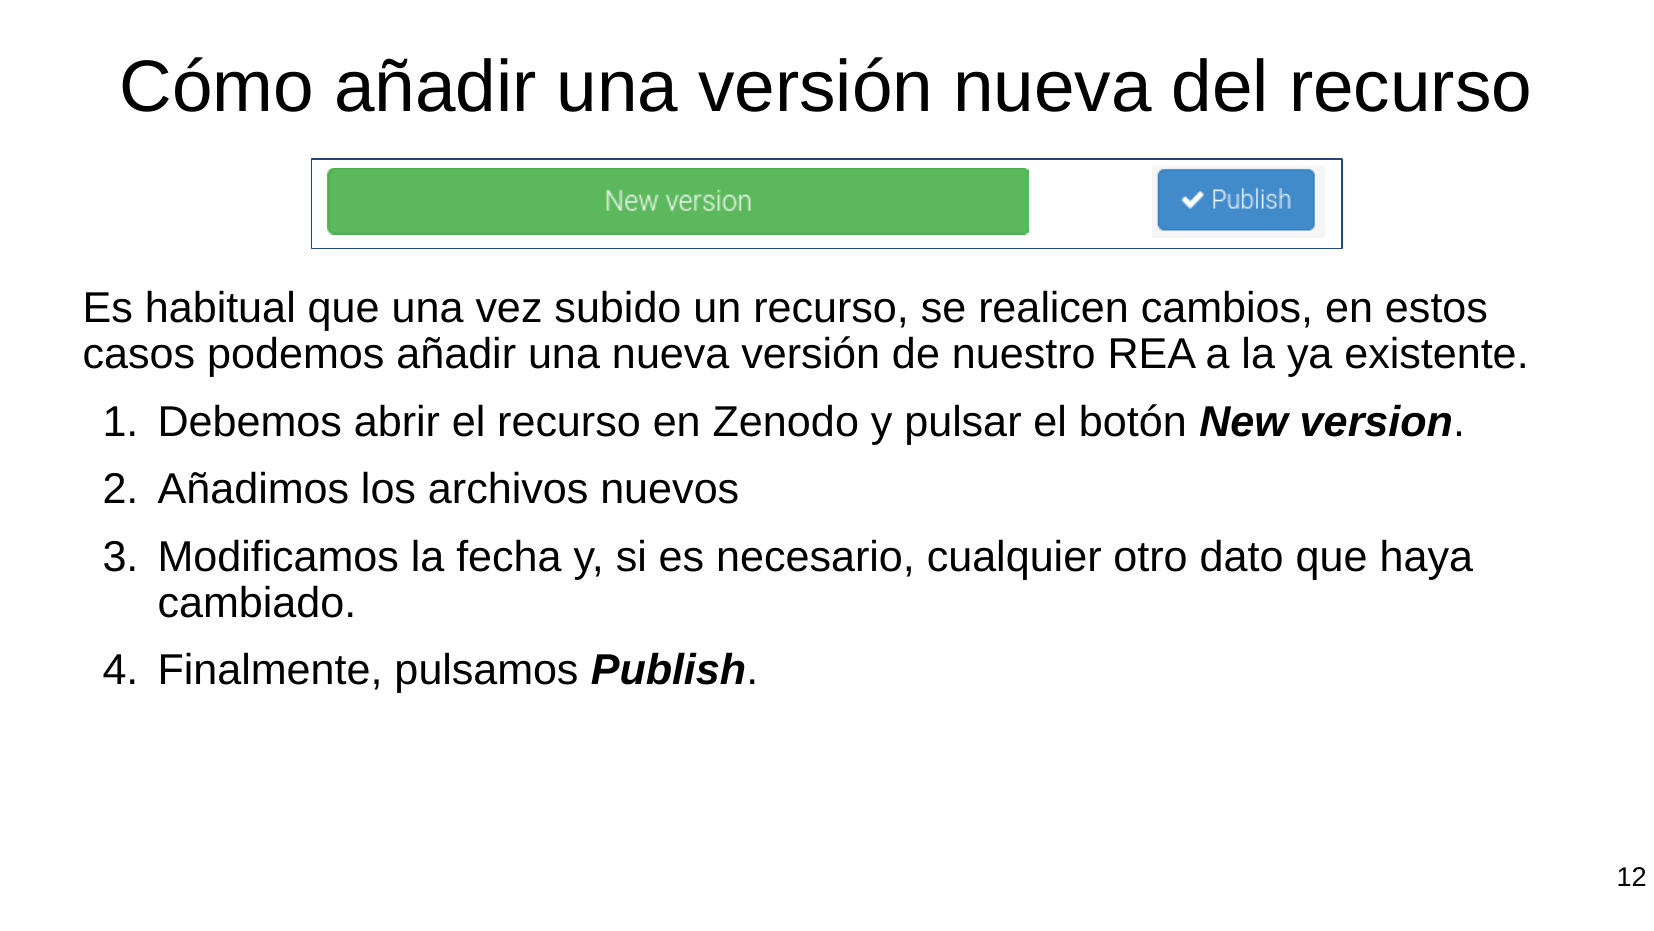

Cómo añadir una versión nueva del recurso
# Es habitual que una vez subido un recurso, se realicen cambios, en estos casos podemos añadir una nueva versión de nuestro REA a la ya existente.
Debemos abrir el recurso en Zenodo y pulsar el botón New version.
Añadimos los archivos nuevos
Modificamos la fecha y, si es necesario, cualquier otro dato que haya cambiado.
Finalmente, pulsamos Publish.